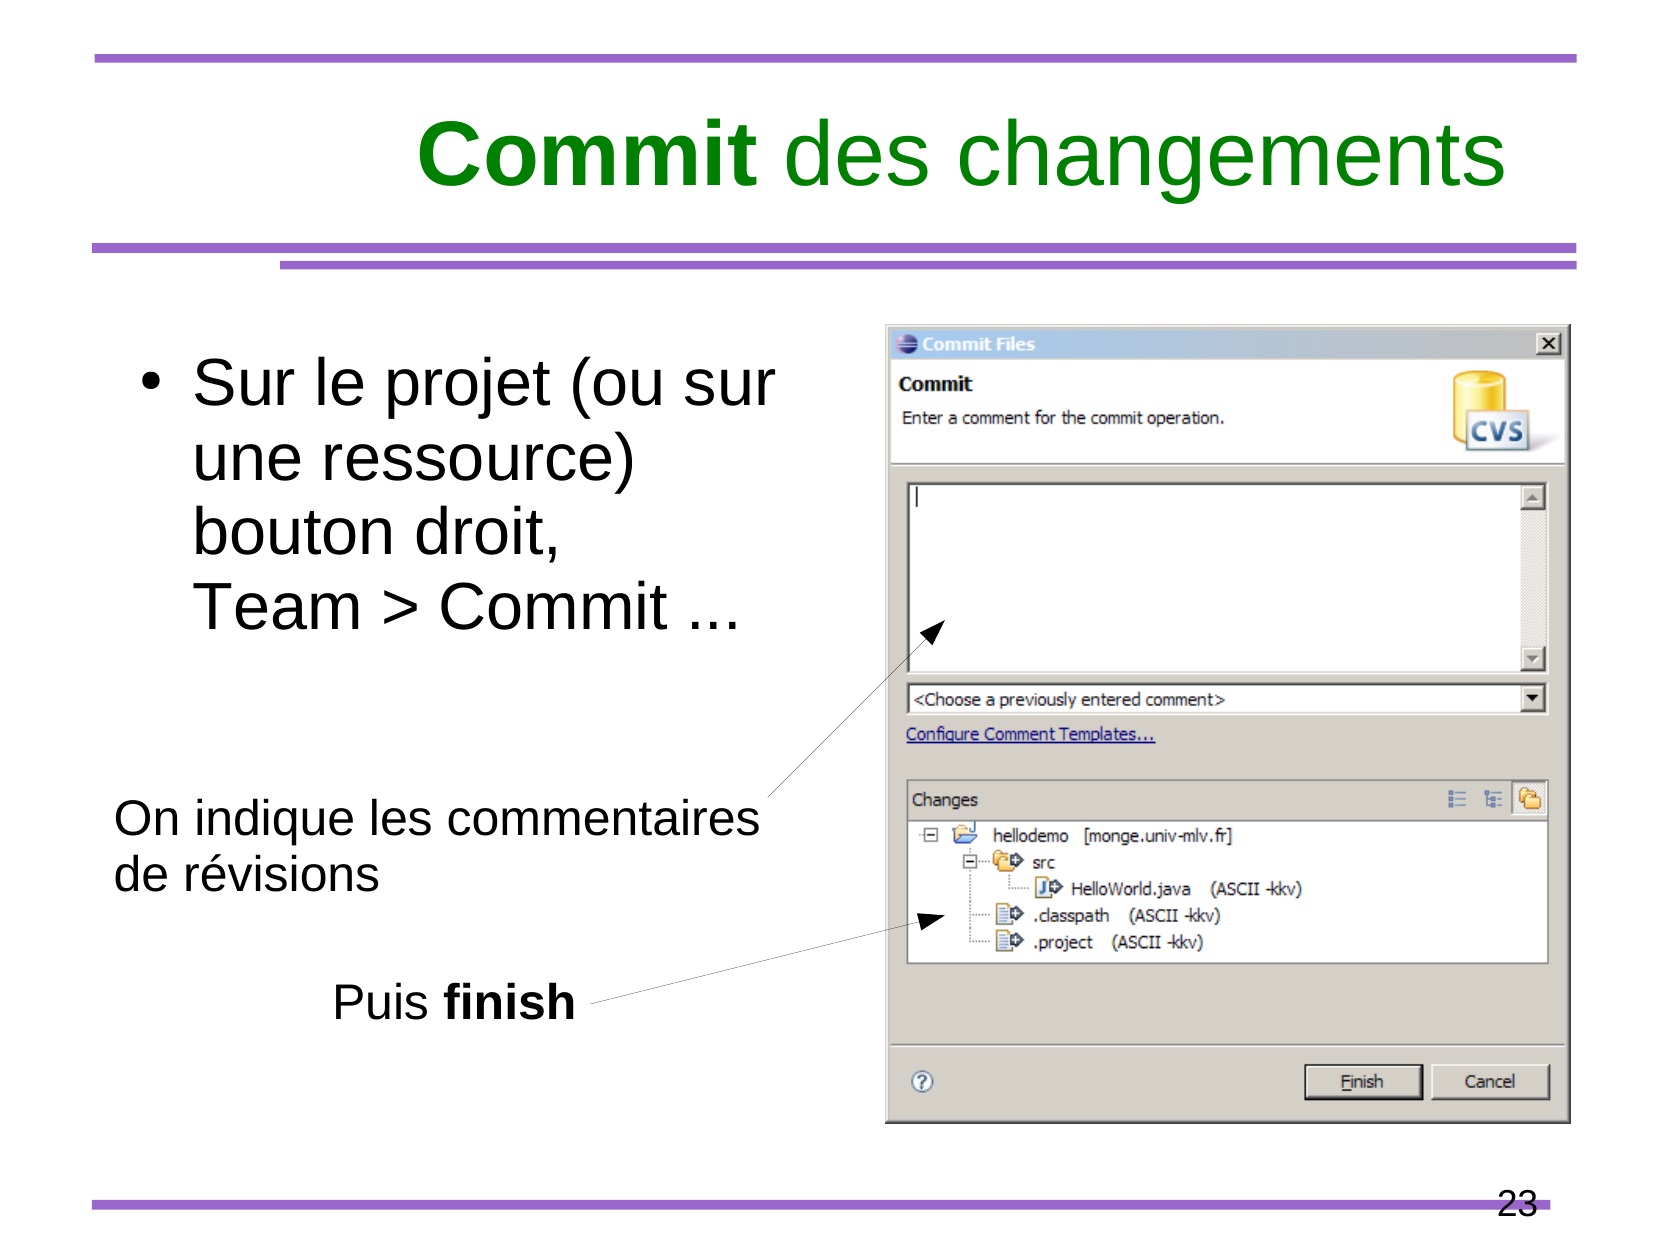

# Commit des changements
Sur le projet (ou sur
une ressource)
bouton droit,
Team > Commit ...
On indique les commentaires
de révisions
Puis finish